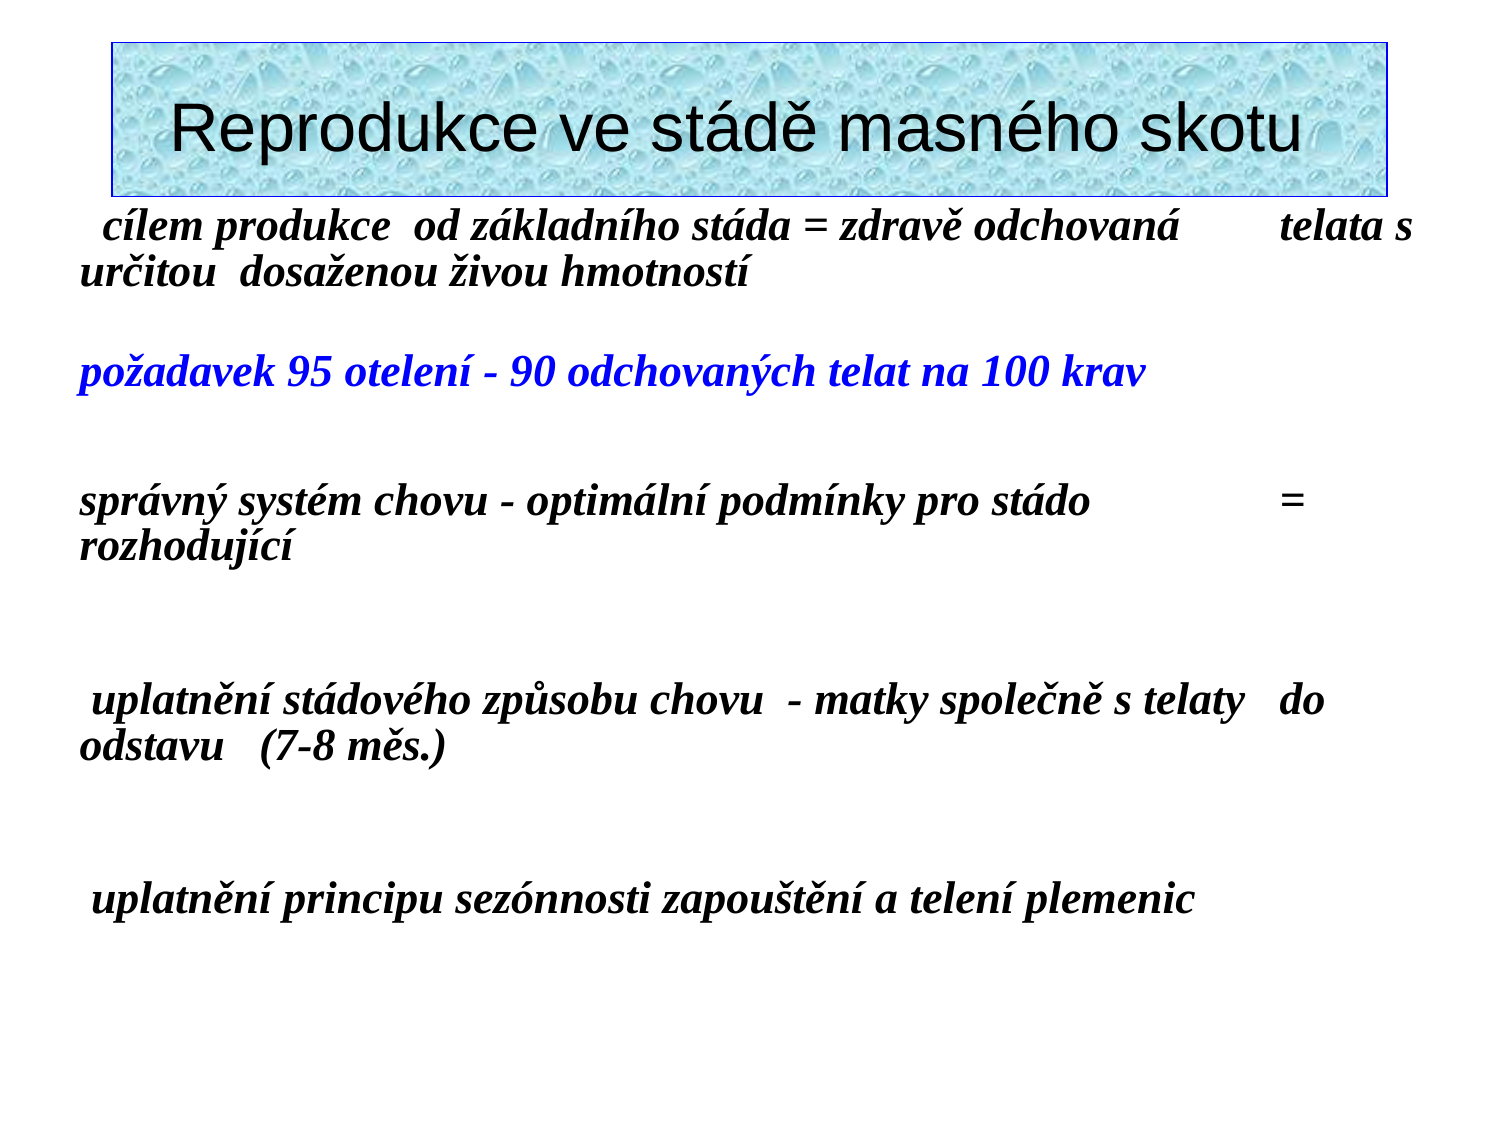

Reprodukce ve stádě masného skotu
  cílem produkce od základního stáda = zdravě odchovaná 	telata s určitou dosaženou živou hmotností
požadavek 95 otelení - 90 odchovaných telat na 100 krav
správný systém chovu - optimální podmínky pro stádo	 	= rozhodující
 uplatnění stádového způsobu chovu - matky společně s telaty 	do odstavu (7-8 měs.)
 uplatnění principu sezónnosti zapouštění a telení plemenic
#